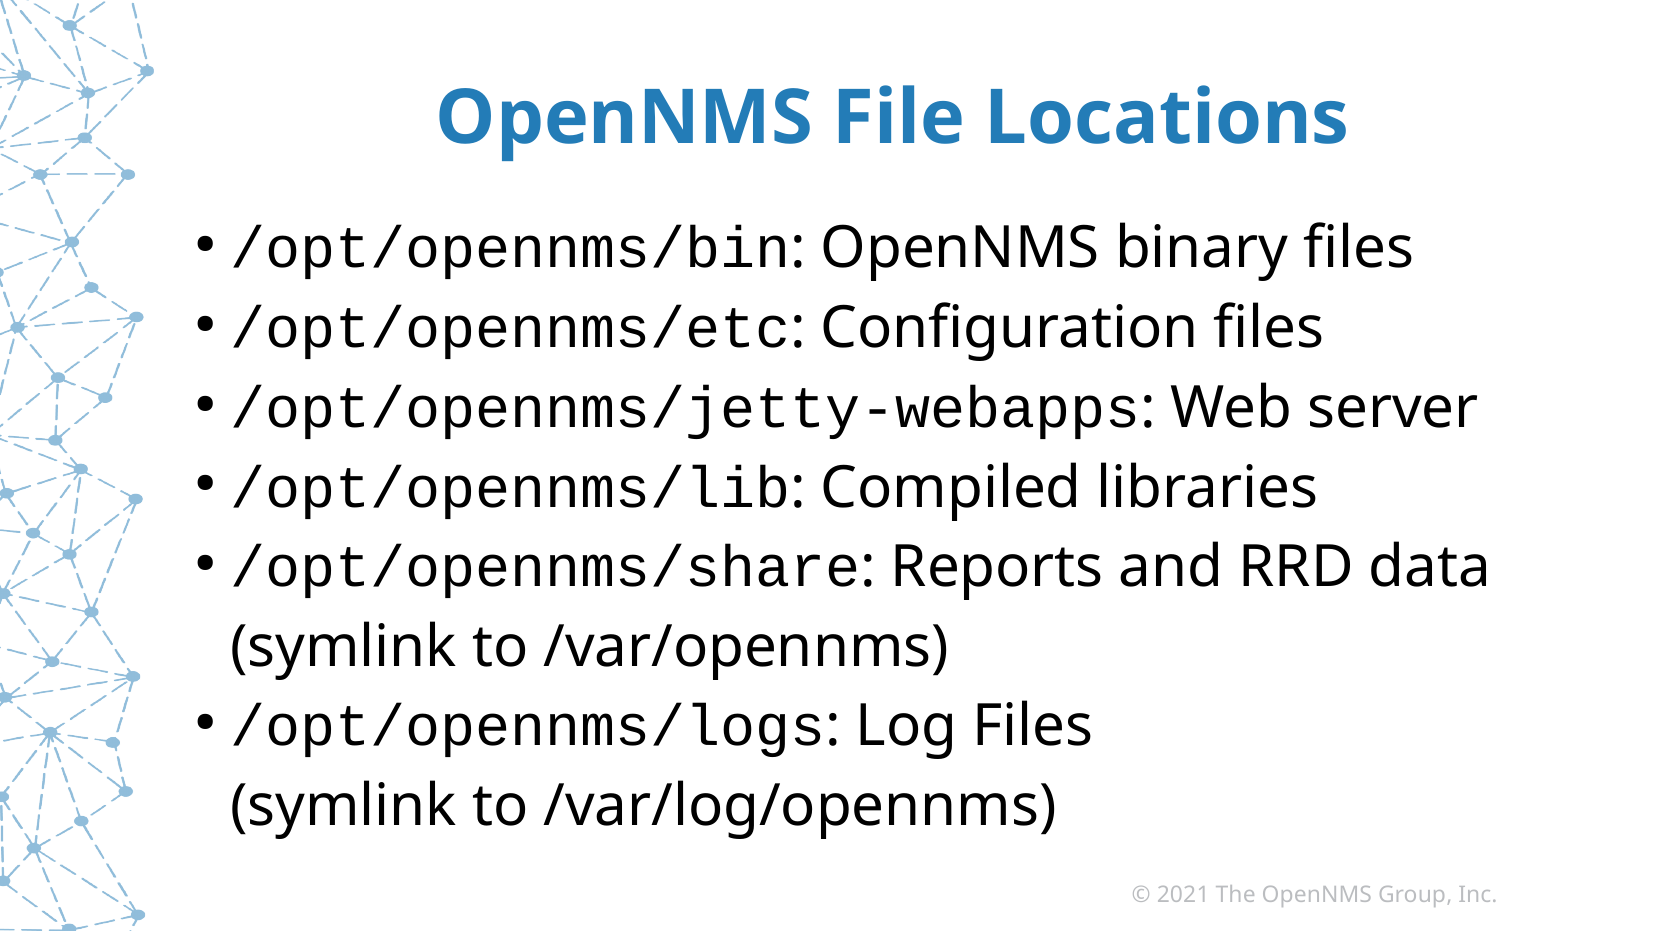

# OpenNMS File Locations
/opt/opennms/bin: OpenNMS binary files
/opt/opennms/etc: Configuration files
/opt/opennms/jetty-webapps: Web server
/opt/opennms/lib: Compiled libraries
/opt/opennms/share: Reports and RRD data
(symlink to /var/opennms)
/opt/opennms/logs: Log Files
(symlink to /var/log/opennms)